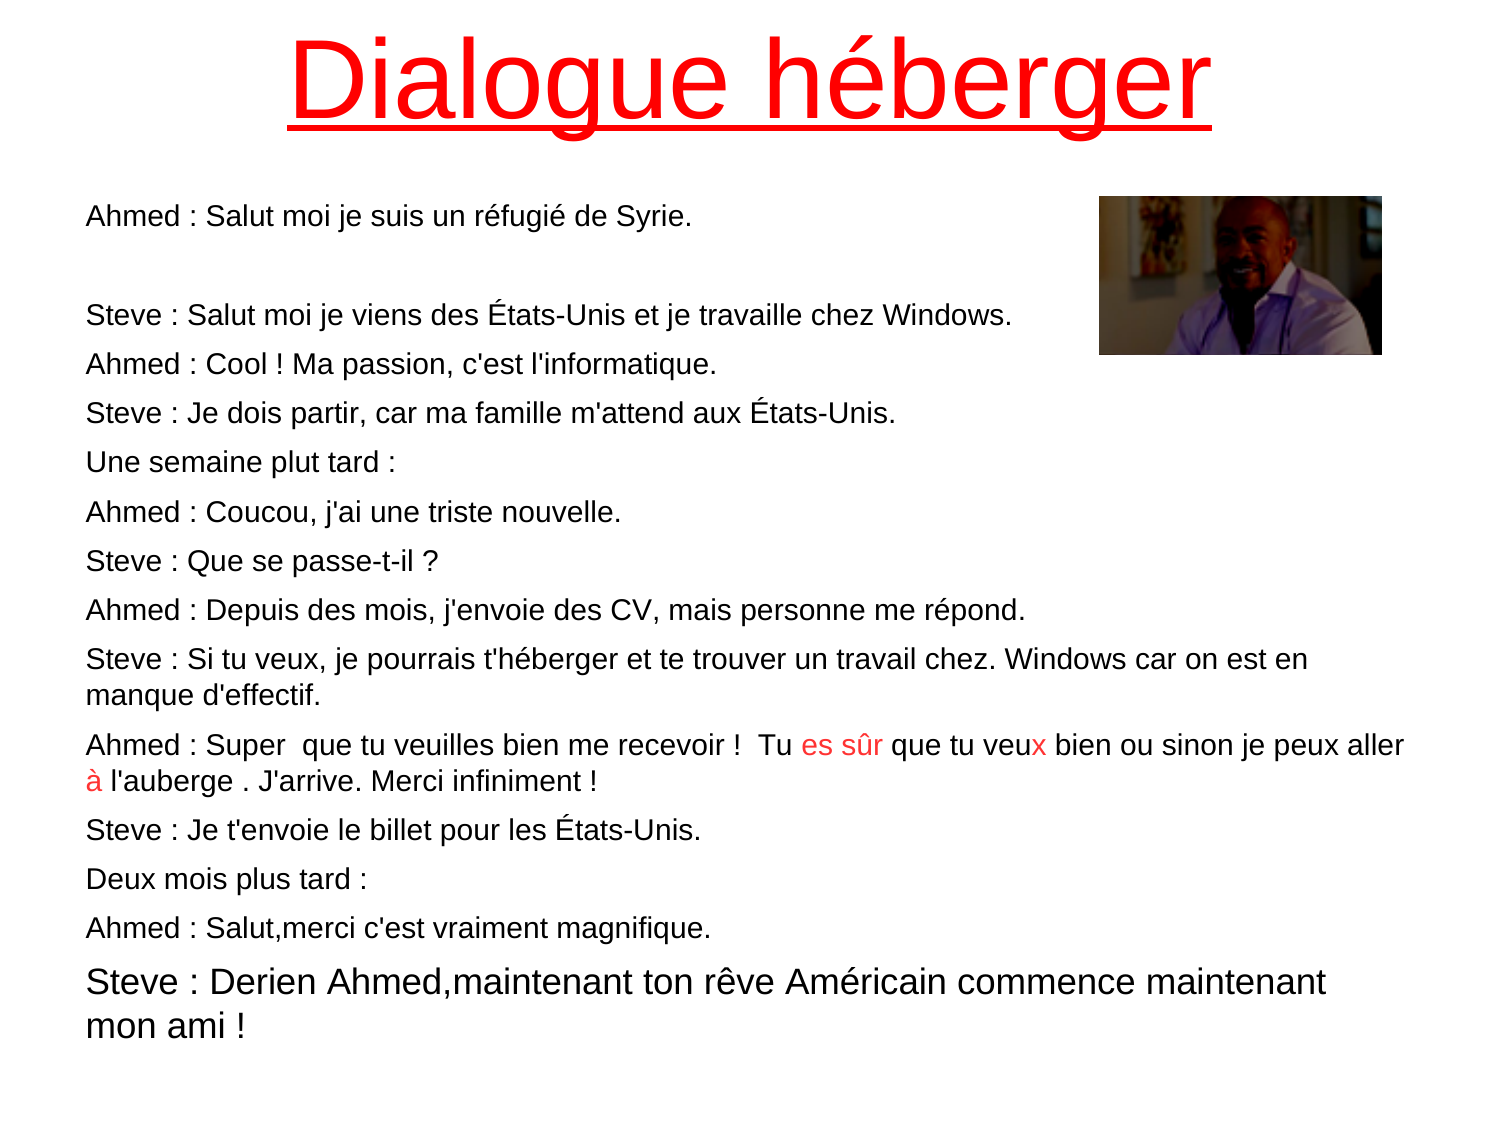

# Dialogue héberger
Ahmed : Salut moi je suis un réfugié de Syrie.
Steve : Salut moi je viens des États-Unis et je travaille chez Windows.
Ahmed : Cool ! Ma passion, c'est l'informatique.
Steve : Je dois partir, car ma famille m'attend aux États-Unis.
Une semaine plut tard :
Ahmed : Coucou, j'ai une triste nouvelle.
Steve : Que se passe-t-il ?
Ahmed : Depuis des mois, j'envoie des CV, mais personne me répond.
Steve : Si tu veux, je pourrais t'héberger et te trouver un travail chez. Windows car on est en manque d'effectif.
Ahmed : Super  que tu veuilles bien me recevoir ! Tu es sûr que tu veux bien ou sinon je peux aller à l'auberge . J'arrive. Merci infiniment !
Steve : Je t'envoie le billet pour les États-Unis.
Deux mois plus tard :
Ahmed : Salut,merci c'est vraiment magnifique.
Steve : Derien Ahmed,maintenant ton rêve Américain commence maintenant mon ami !